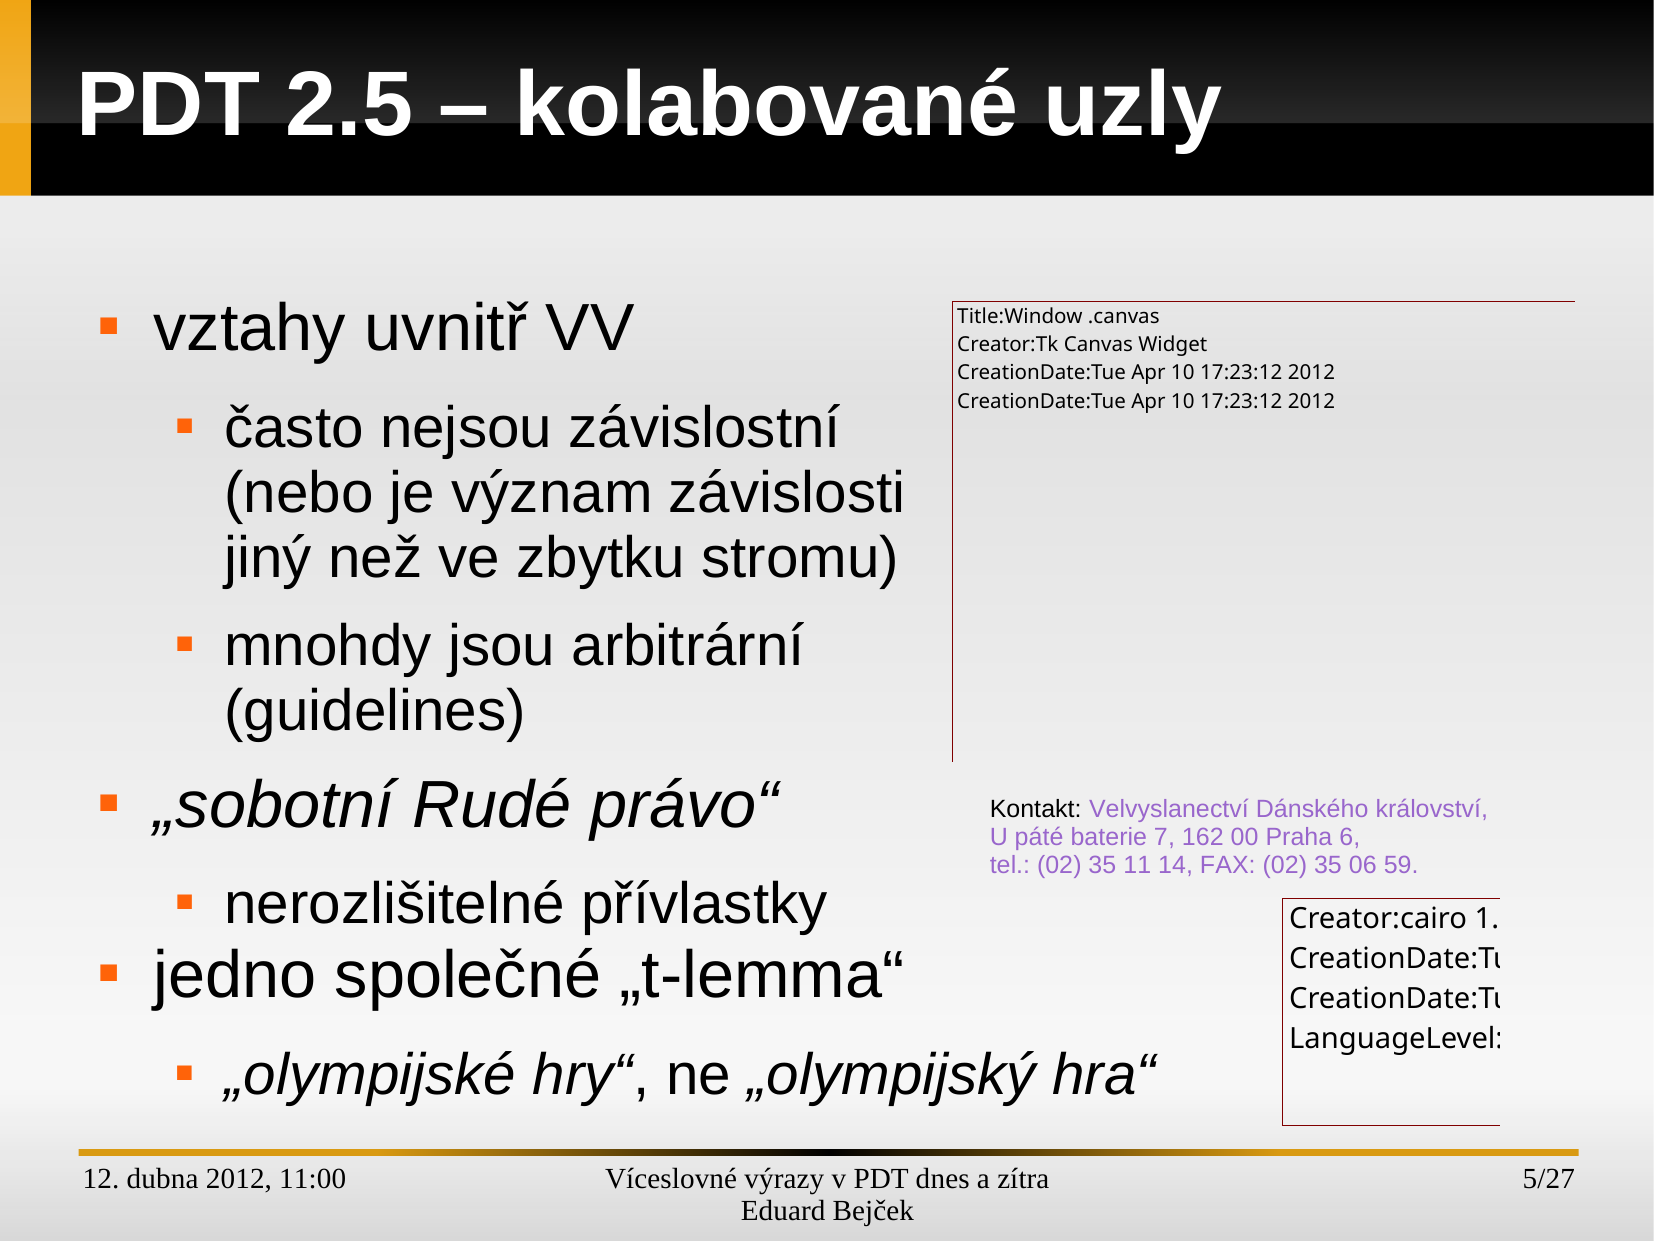

# PDT 2.5 – kolabované uzly
vztahy uvnitř VV
často nejsou závislostní (nebo je význam závislosti jiný než ve zbytku stromu)
mnohdy jsou arbitrární (guidelines)
„sobotní Rudé právo“
nerozlišitelné přívlastky
Kontakt: Velvyslanectví Dánského království,
U páté baterie 7, 162 00 Praha 6,
tel.: (02) 35 11 14, FAX: (02) 35 06 59.
jedno společné „t-lemma“
„olympijské hry“, ne „olympijský hra“
12. dubna 2012, 11:00
Víceslovné výrazy v PDT dnes a zítra
5